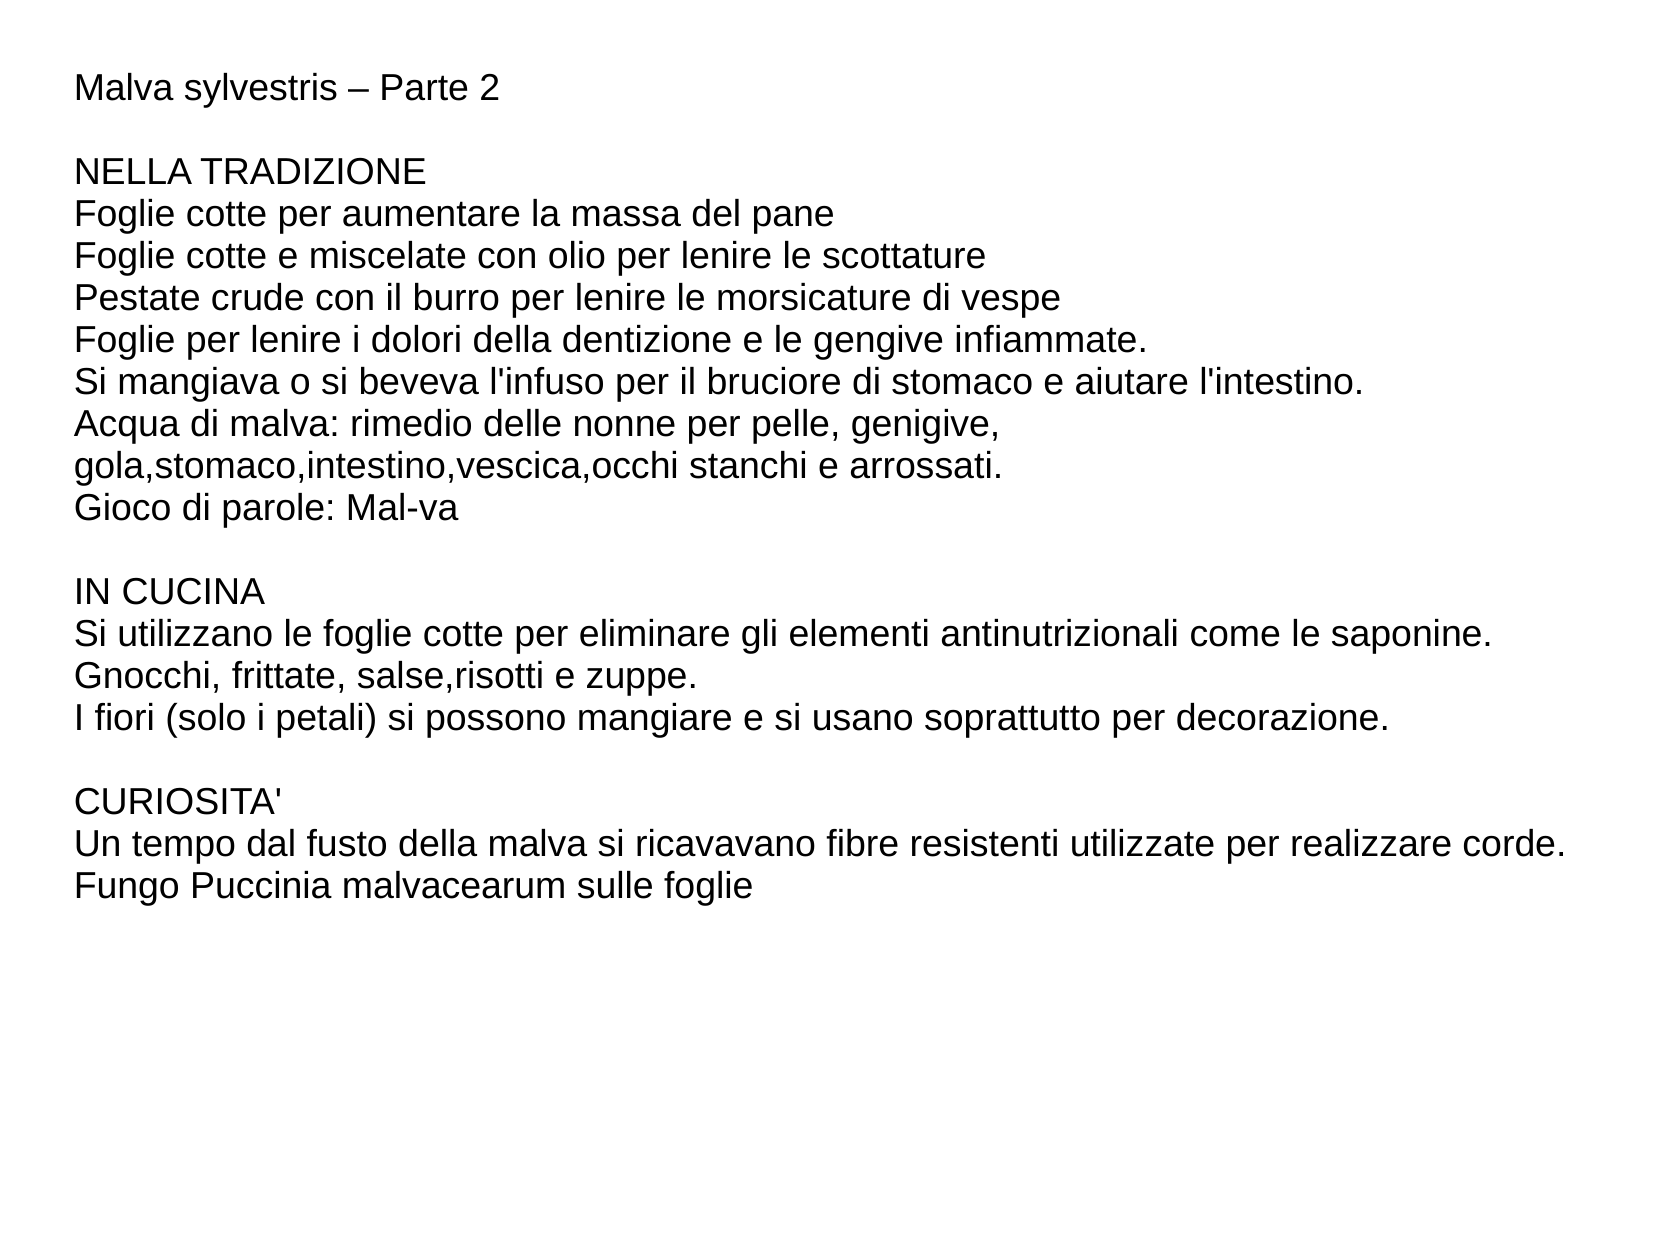

Malva sylvestris – Parte 2
NELLA TRADIZIONE
Foglie cotte per aumentare la massa del pane
Foglie cotte e miscelate con olio per lenire le scottature
Pestate crude con il burro per lenire le morsicature di vespe
Foglie per lenire i dolori della dentizione e le gengive infiammate.
Si mangiava o si beveva l'infuso per il bruciore di stomaco e aiutare l'intestino.
Acqua di malva: rimedio delle nonne per pelle, genigive, gola,stomaco,intestino,vescica,occhi stanchi e arrossati.
Gioco di parole: Mal-va
IN CUCINA
Si utilizzano le foglie cotte per eliminare gli elementi antinutrizionali come le saponine.
Gnocchi, frittate, salse,risotti e zuppe.
I fiori (solo i petali) si possono mangiare e si usano soprattutto per decorazione.
CURIOSITA'
Un tempo dal fusto della malva si ricavavano fibre resistenti utilizzate per realizzare corde.
Fungo Puccinia malvacearum sulle foglie